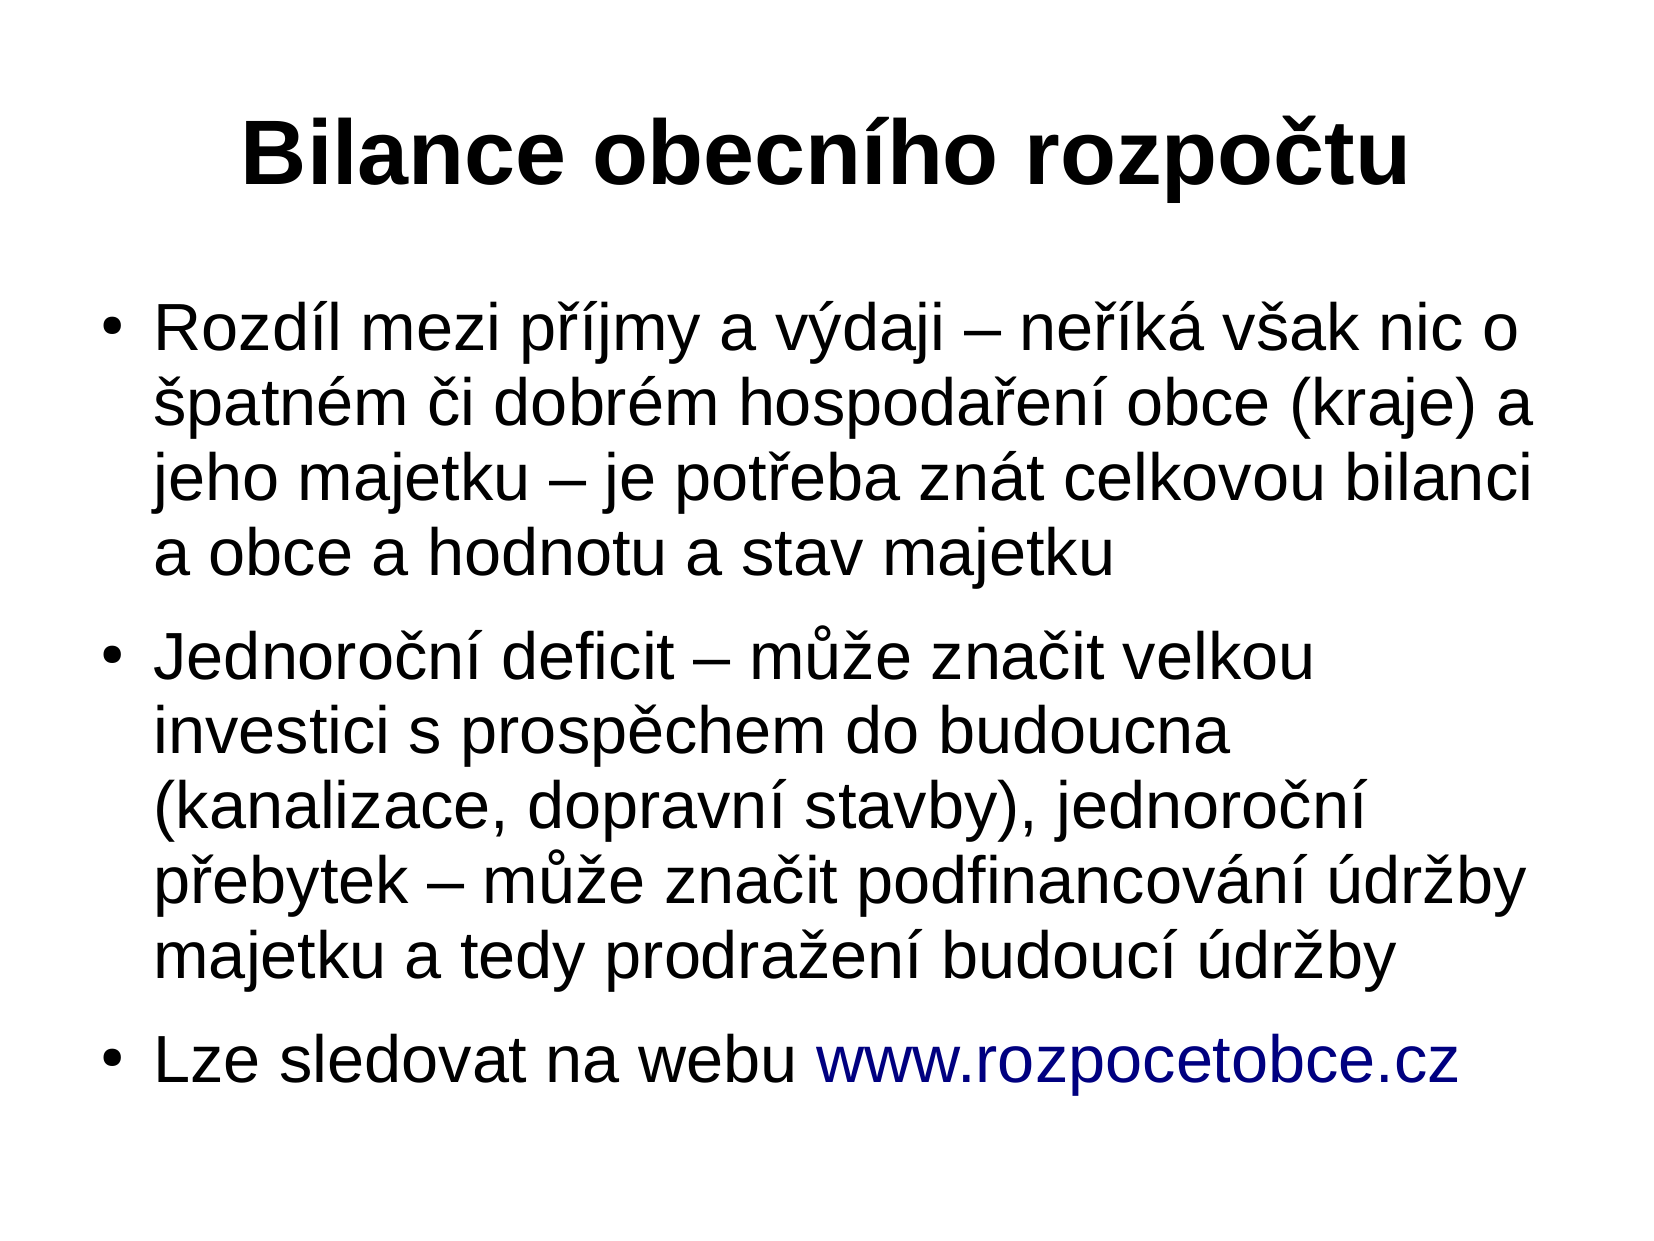

# Bilance obecního rozpočtu
Rozdíl mezi příjmy a výdaji – neříká však nic o špatném či dobrém hospodaření obce (kraje) a jeho majetku – je potřeba znát celkovou bilanci a obce a hodnotu a stav majetku
Jednoroční deficit – může značit velkou investici s prospěchem do budoucna (kanalizace, dopravní stavby), jednoroční přebytek – může značit podfinancování údržby majetku a tedy prodražení budoucí údržby
Lze sledovat na webu www.rozpocetobce.cz